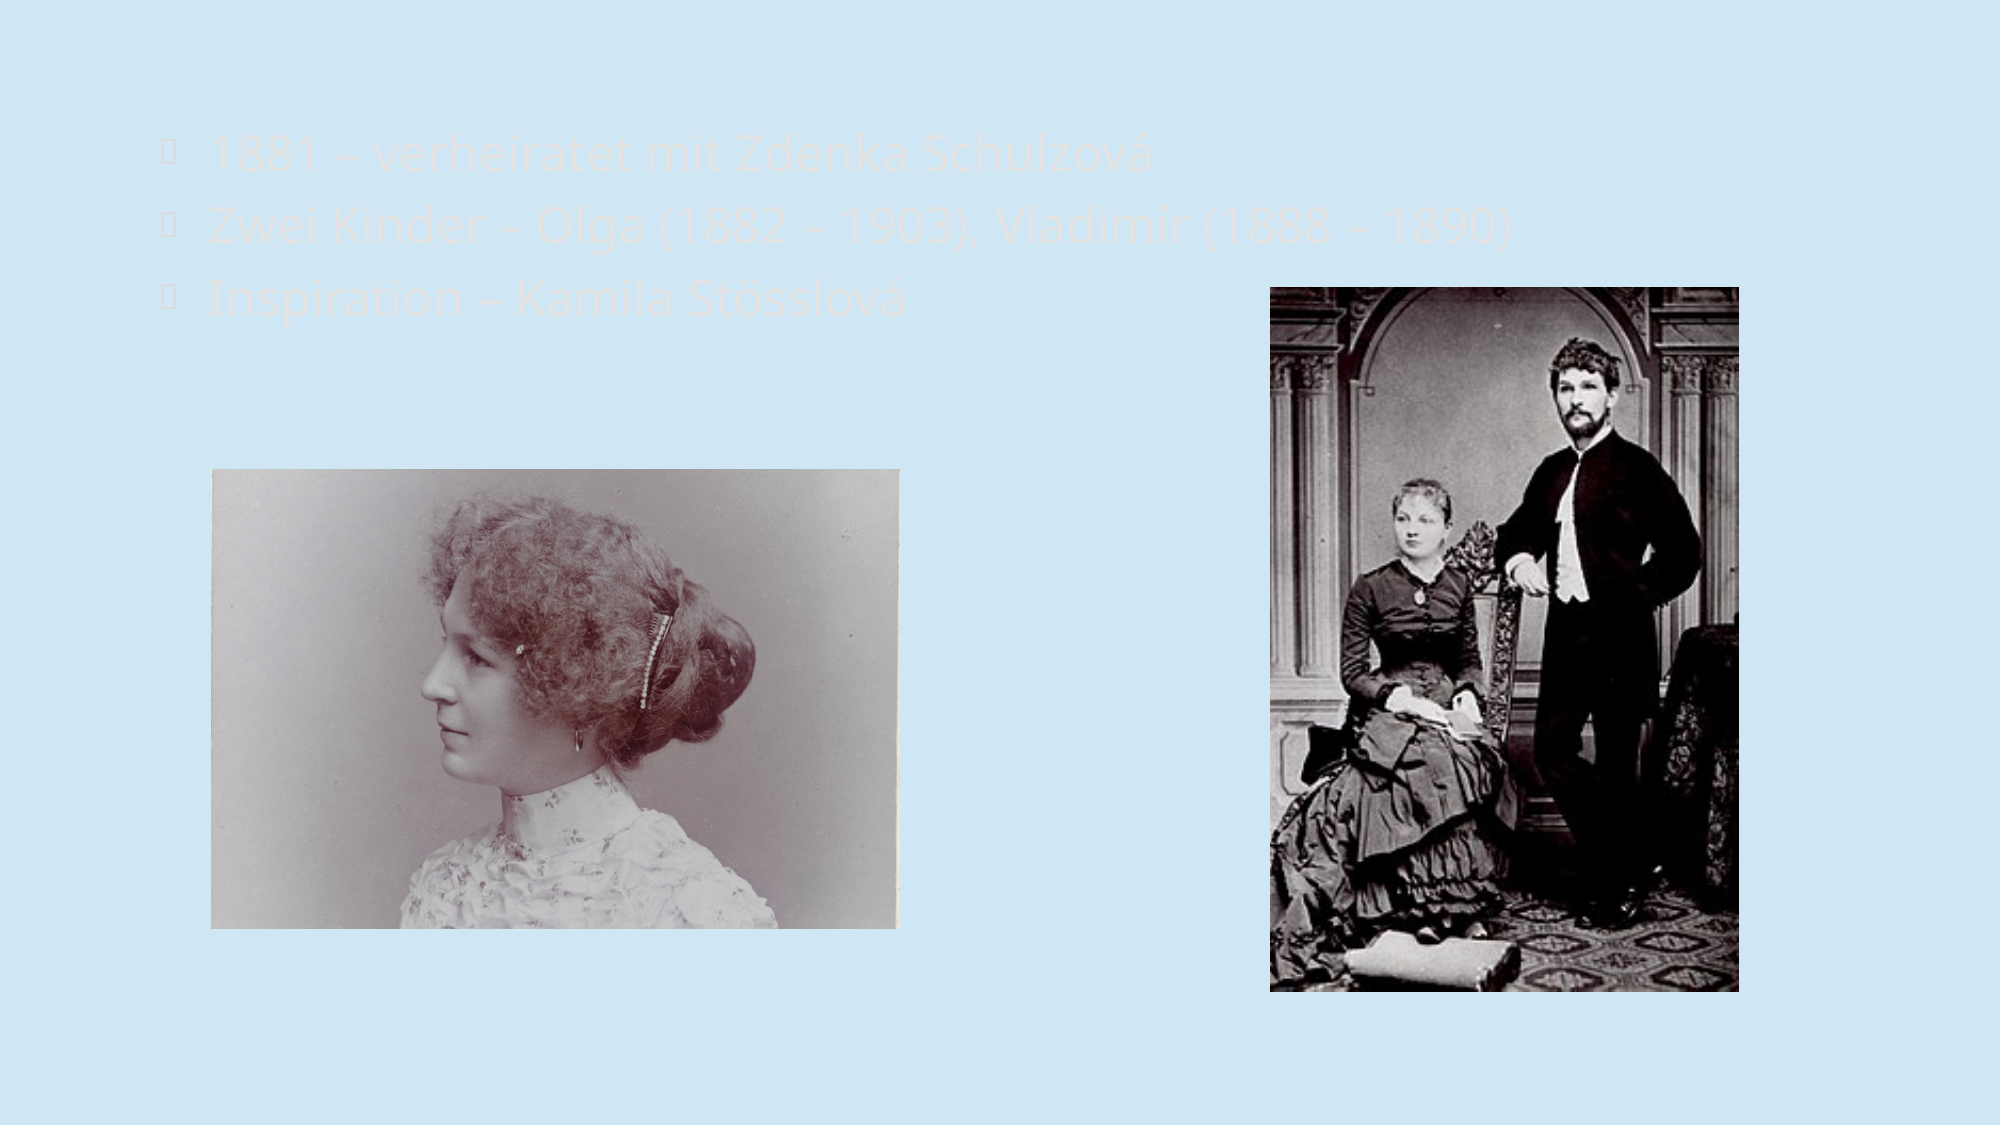

# 1881 – verheiratet mit Zdenka Schulzová
Zwei Kinder – Olga (1882 – 1903), Vladimír (1888 – 1890)
Inspiration – Kamila Stösslová